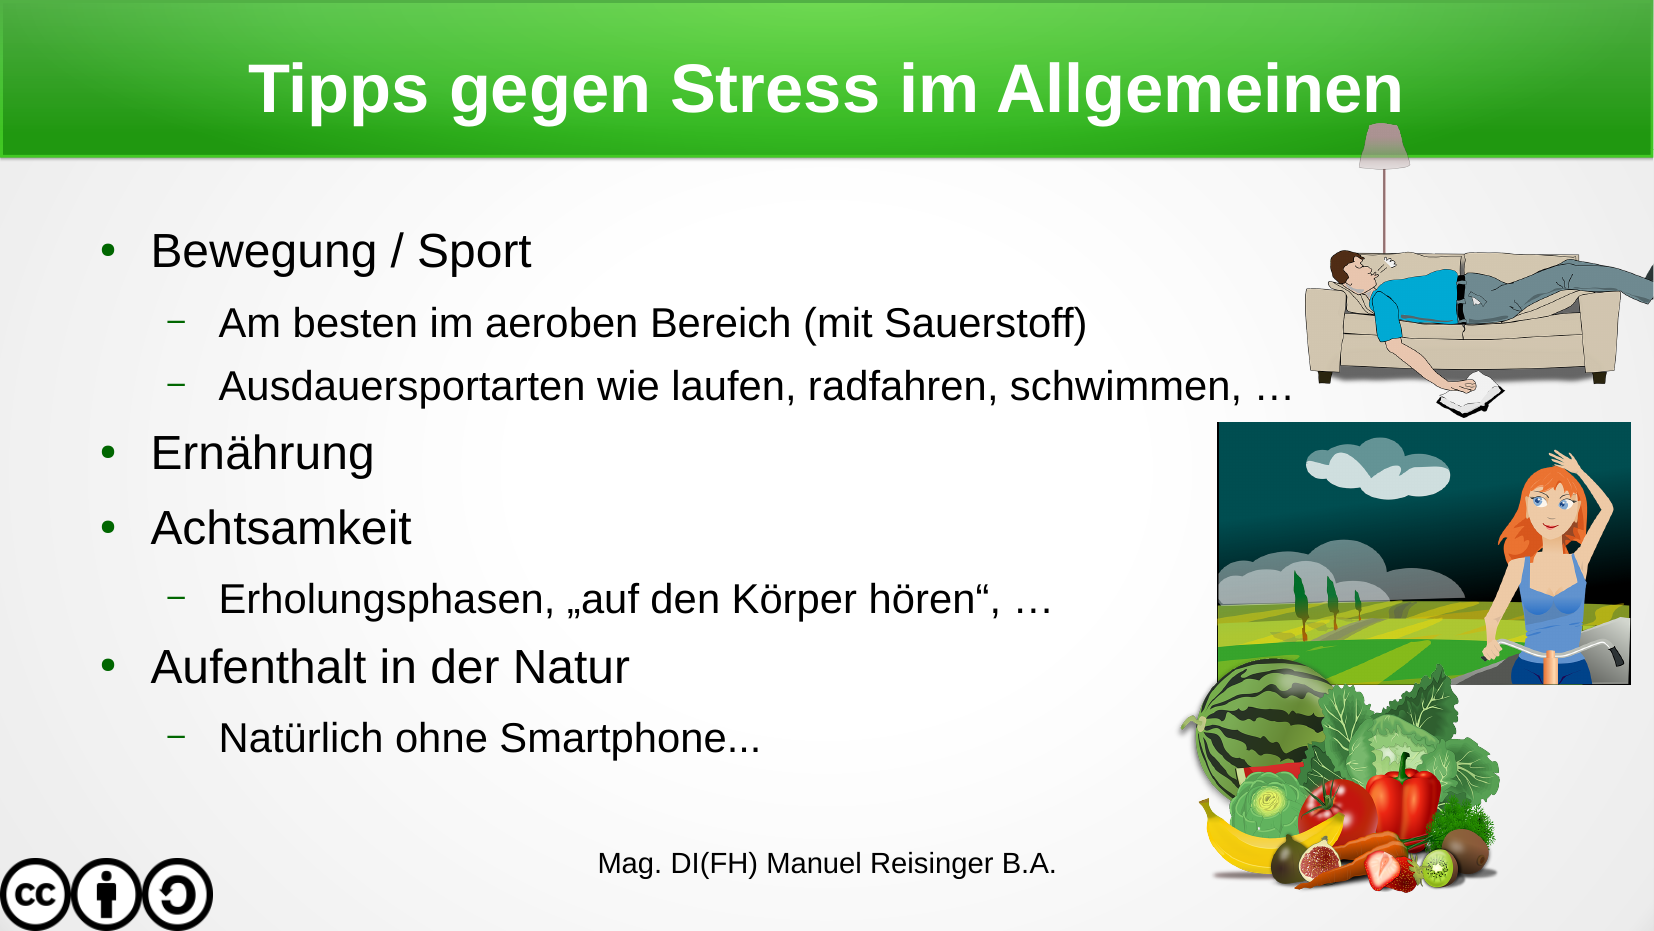

# Tipps gegen Stress im Allgemeinen
Bewegung / Sport
Am besten im aeroben Bereich (mit Sauerstoff)
Ausdauersportarten wie laufen, radfahren, schwimmen, …
Ernährung
Achtsamkeit
Erholungsphasen, „auf den Körper hören“, …
Aufenthalt in der Natur
Natürlich ohne Smartphone...